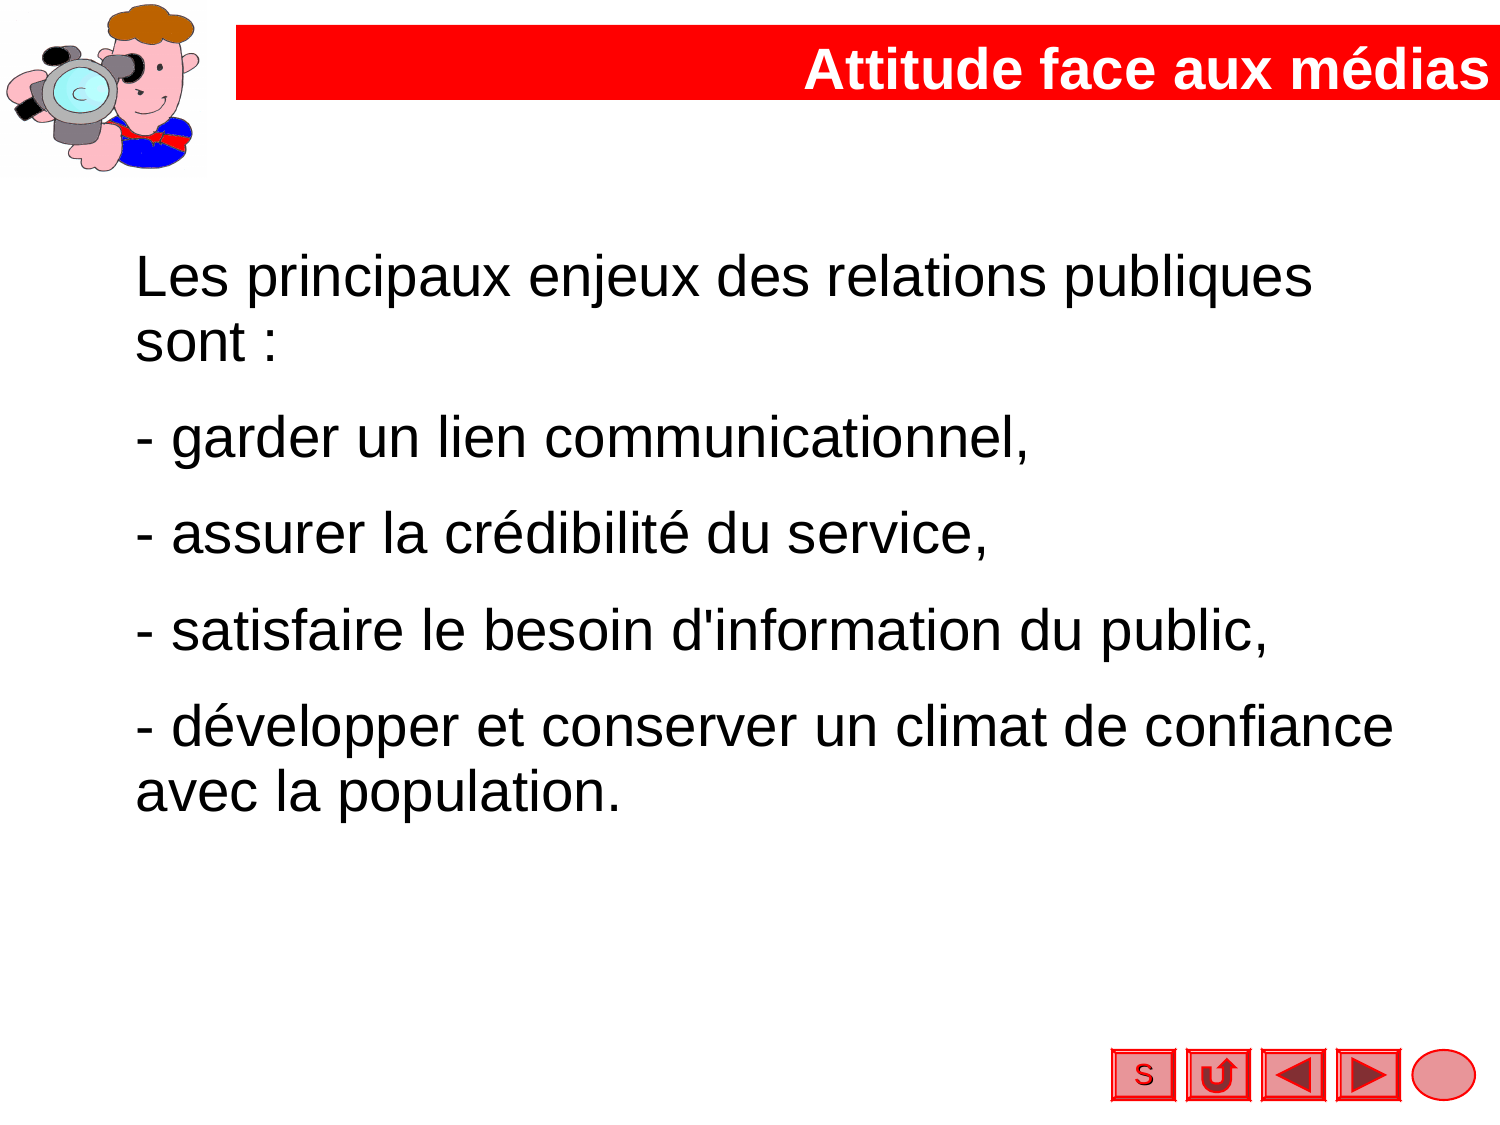

Attitude face aux médias
Les principaux enjeux des relations publiques sont :
- garder un lien communicationnel,
- assurer la crédibilité du service,
- satisfaire le besoin d'information du public,
- développer et conserver un climat de confiance avec la population.